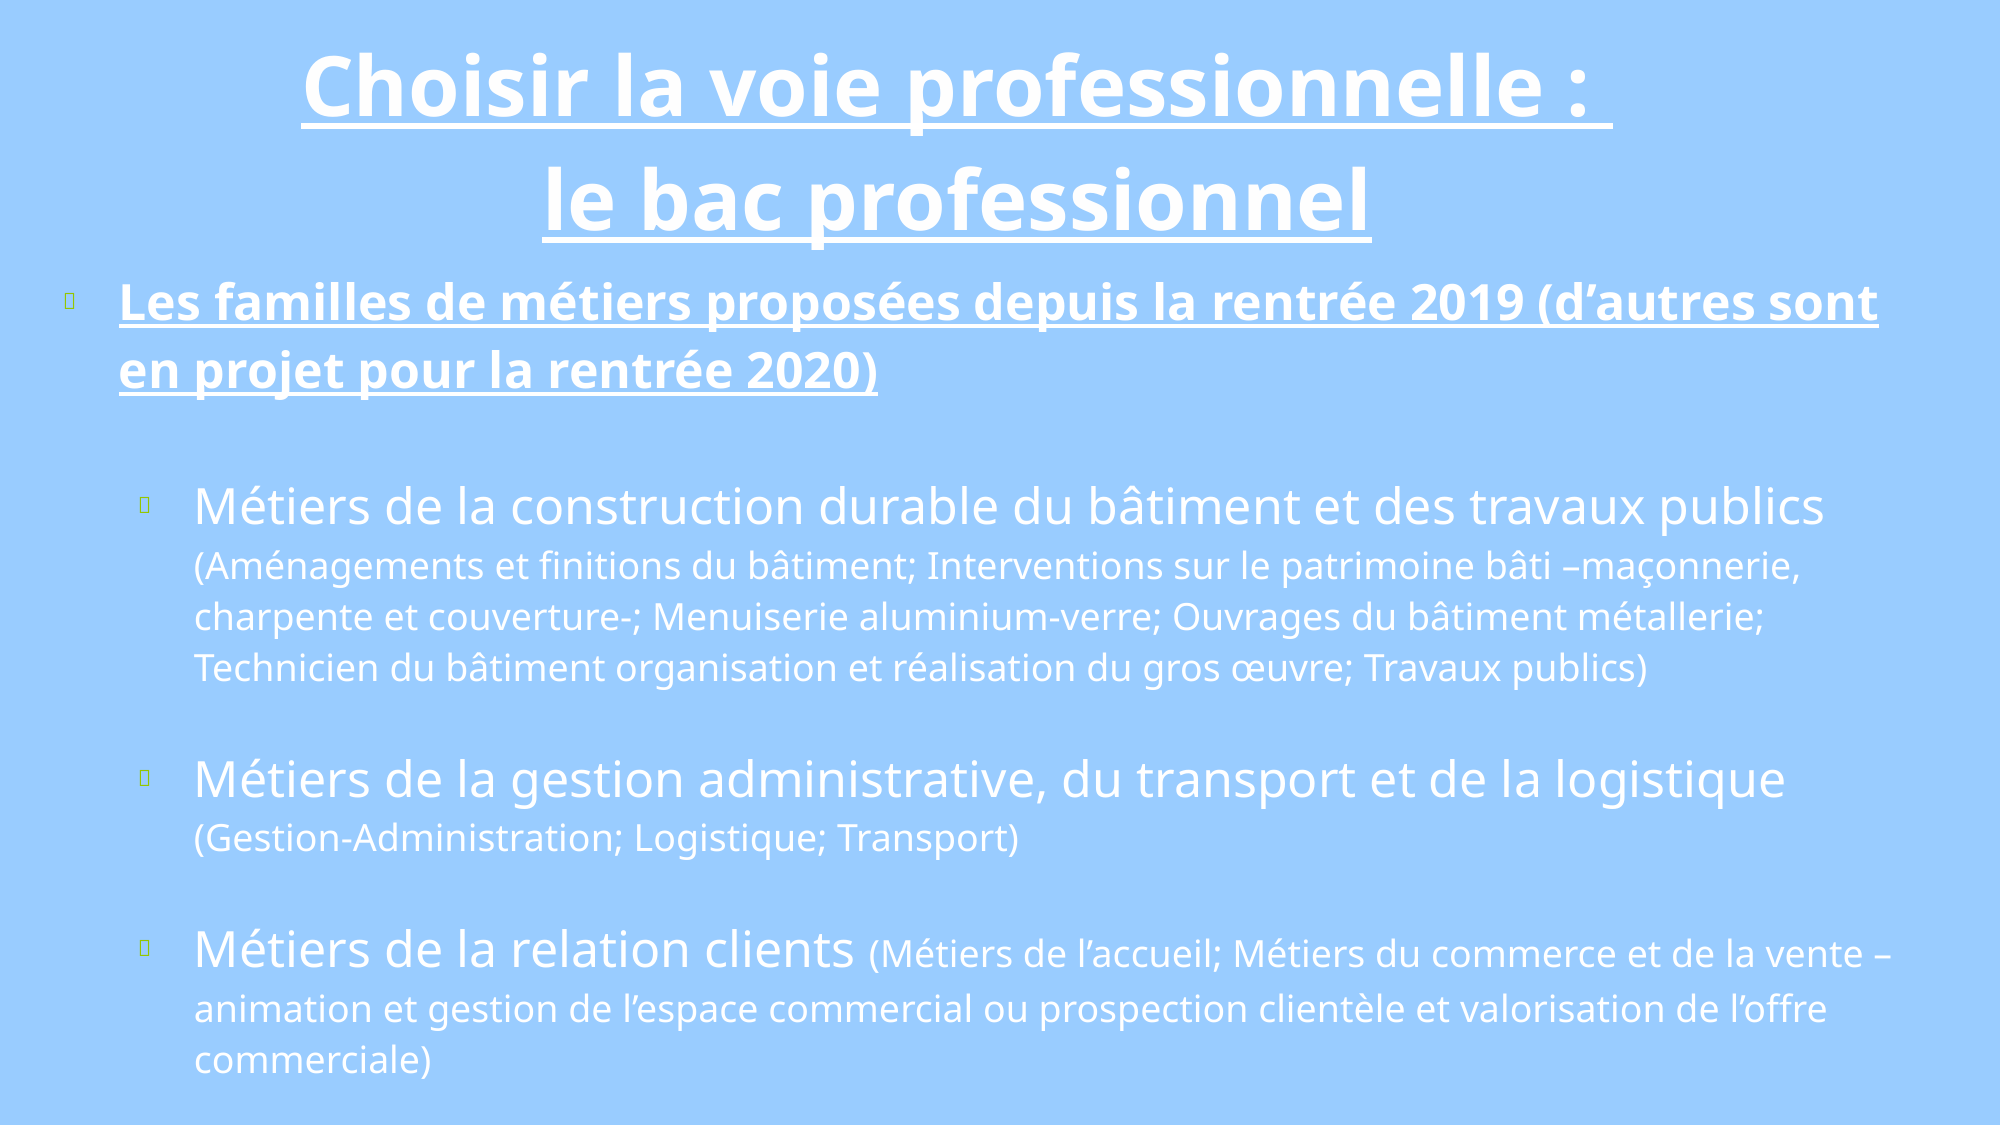

Choisir la voie professionnelle :
le bac professionnel
Les familles de métiers proposées depuis la rentrée 2019 (d’autres sont en projet pour la rentrée 2020)
Métiers de la construction durable du bâtiment et des travaux publics (Aménagements et finitions du bâtiment; Interventions sur le patrimoine bâti –maçonnerie, charpente et couverture-; Menuiserie aluminium-verre; Ouvrages du bâtiment métallerie; Technicien du bâtiment organisation et réalisation du gros œuvre; Travaux publics)
Métiers de la gestion administrative, du transport et de la logistique (Gestion-Administration; Logistique; Transport)
Métiers de la relation clients (Métiers de l’accueil; Métiers du commerce et de la vente –animation et gestion de l’espace commercial ou prospection clientèle et valorisation de l’offre commerciale)